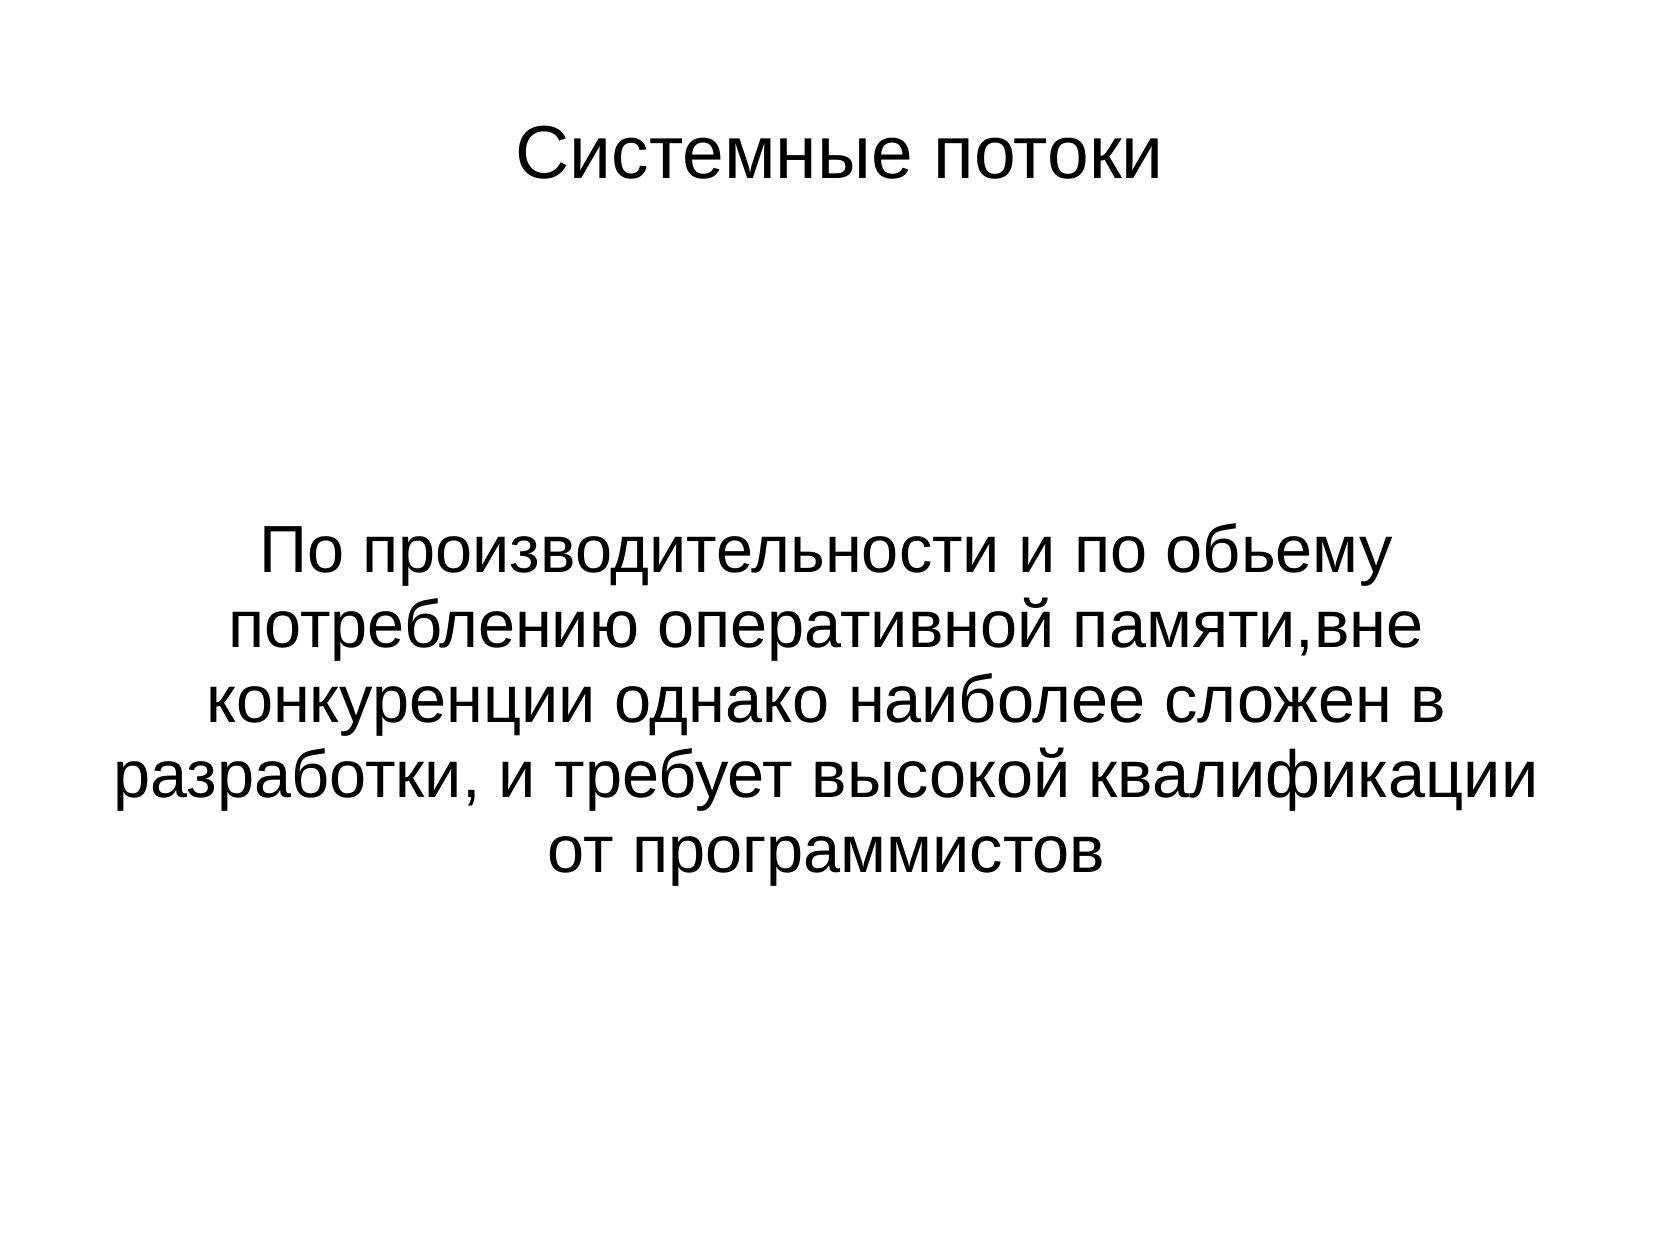

# Системные потоки
По производительности и по обьему потреблению оперативной памяти,вне конкуренции однако наиболее сложен в разработки, и требует высокой квалификации от программистов